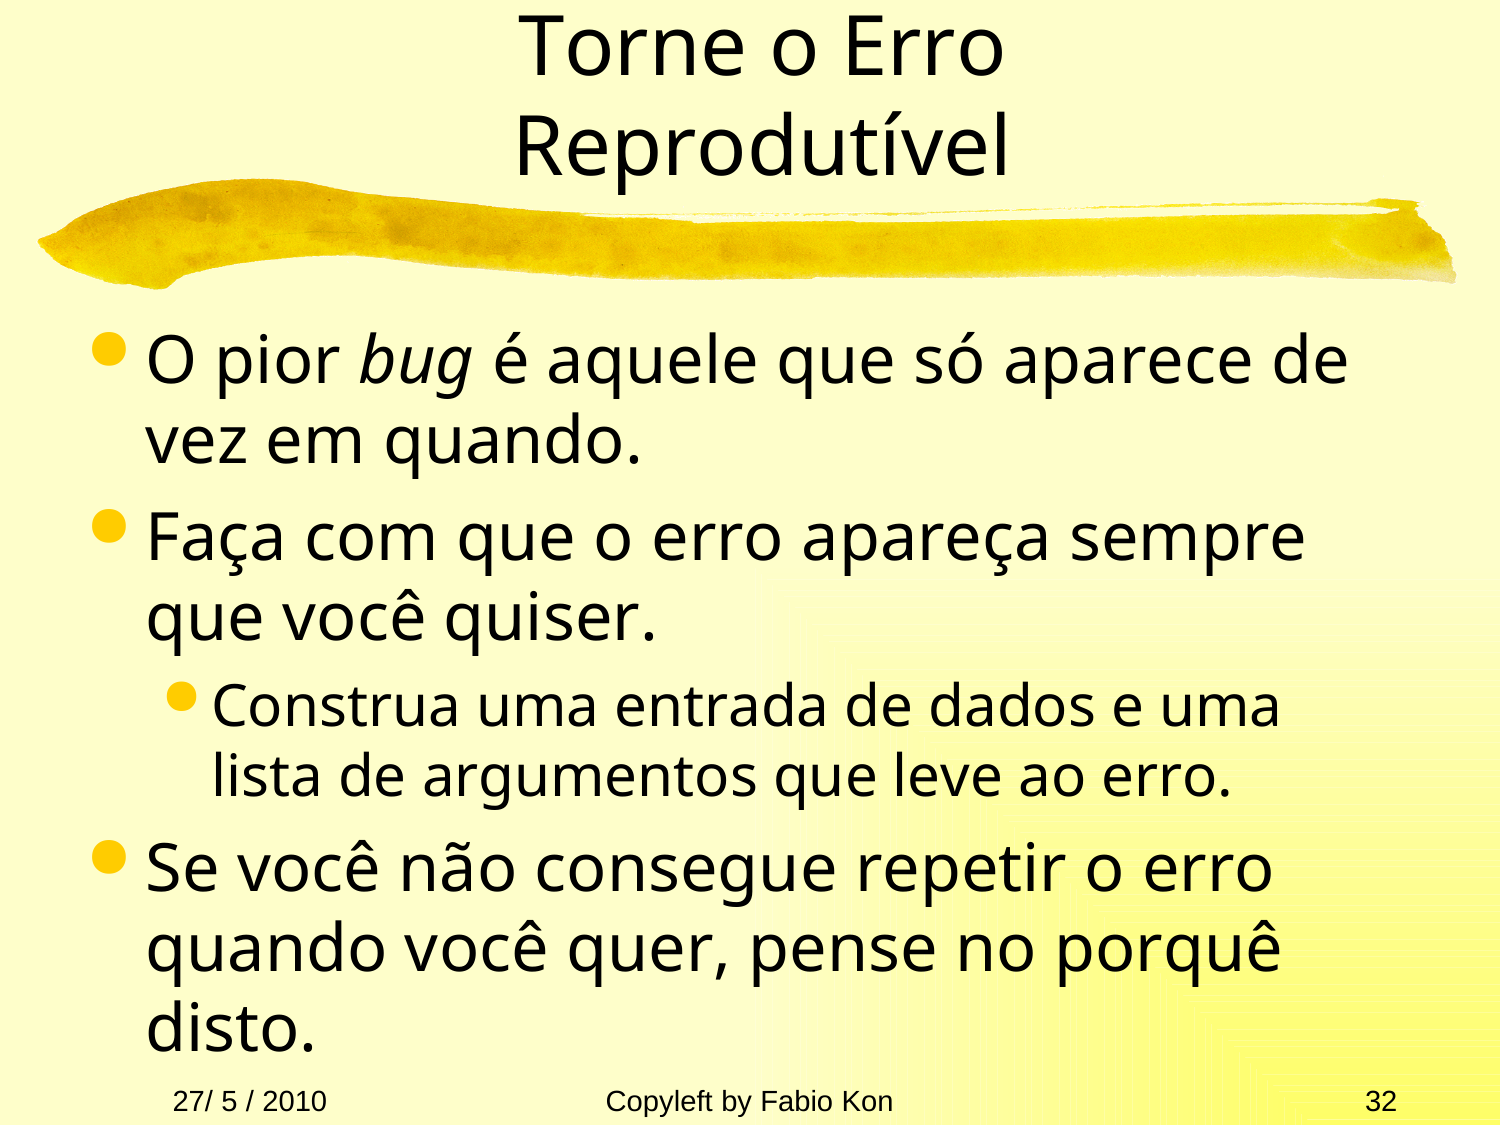

# Torne o Erro Reprodutível
O pior bug é aquele que só aparece de vez em quando.
Faça com que o erro apareça sempre que você quiser.
Construa uma entrada de dados e uma lista de argumentos que leve ao erro.
Se você não consegue repetir o erro quando você quer, pense no porquê disto.
ECOOP'99 OOOSW
32